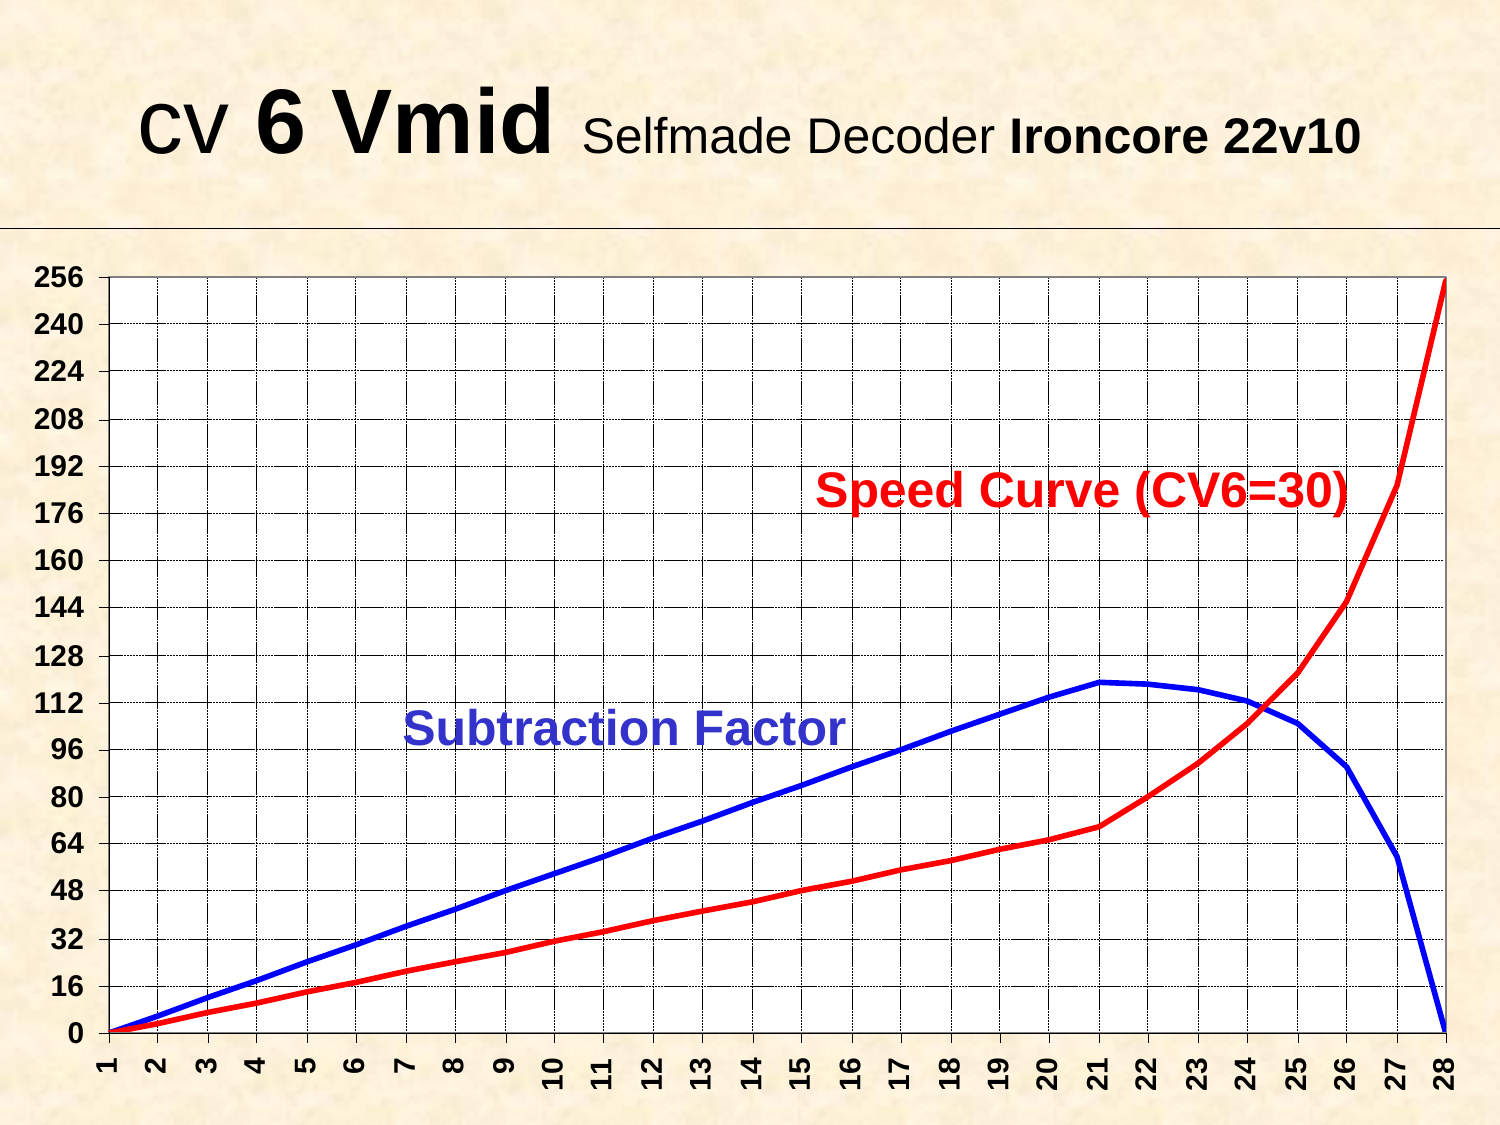

# cv 6 Vmid Selfmade Decoder Ironcore 22v10
Speed Curve (CV6=30)
Subtraction Factor